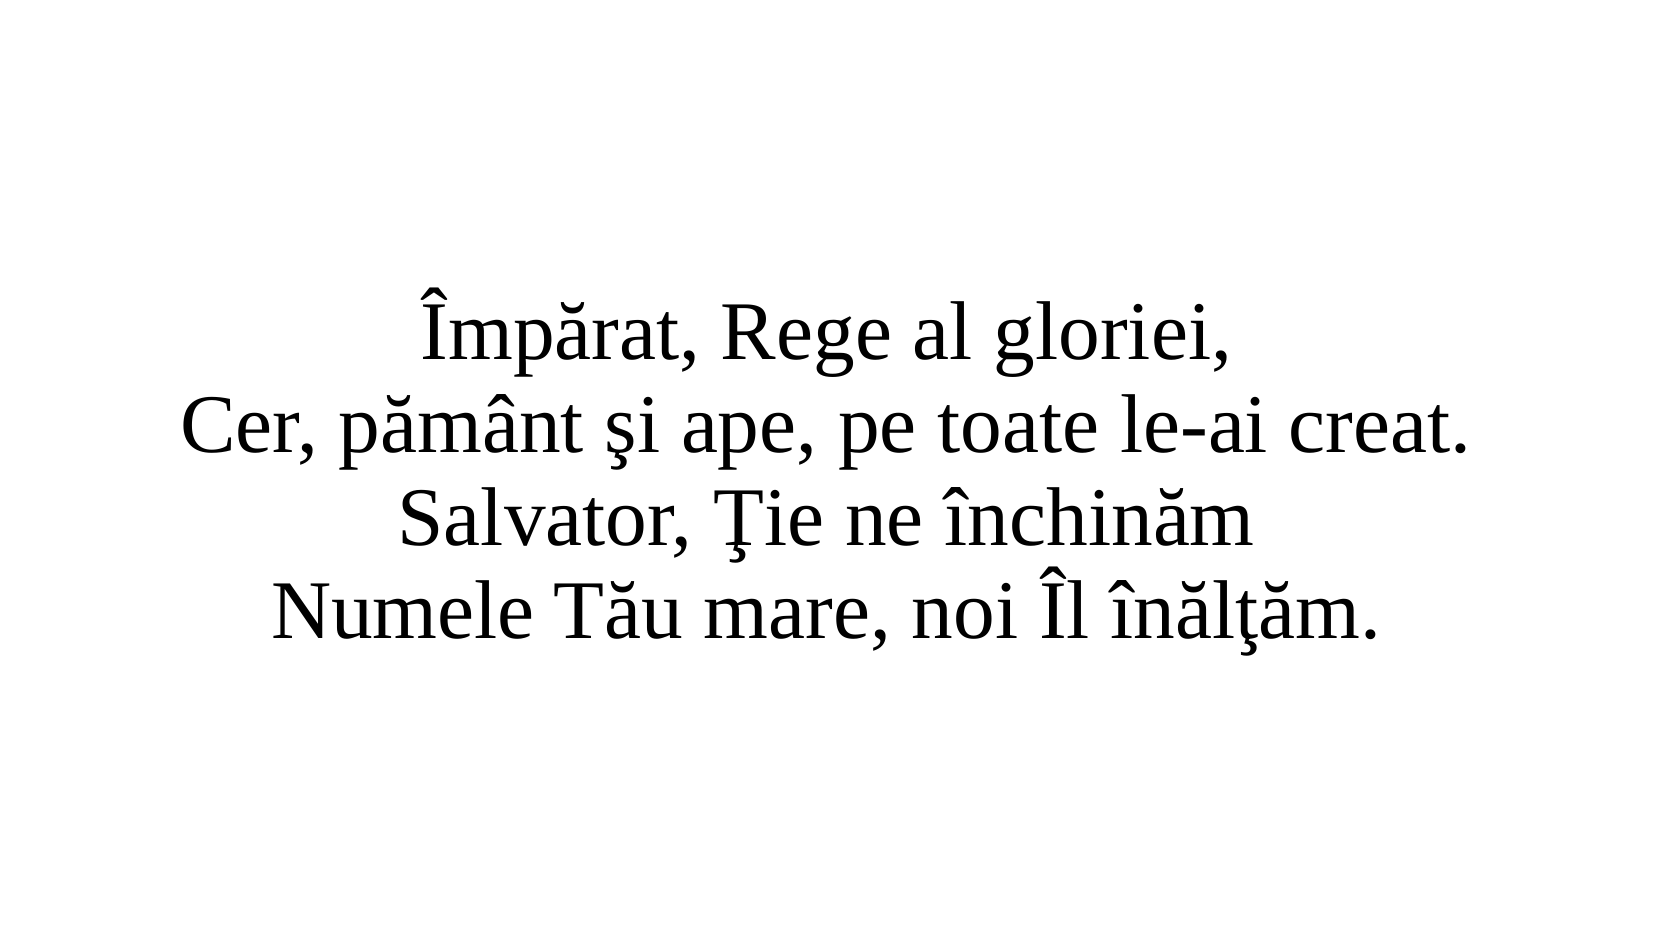

# Împărat, Rege al gloriei,
Cer, pământ şi ape, pe toate le-ai creat.
Salvator, Ţie ne închinăm
Numele Tău mare, noi Îl înălţăm.